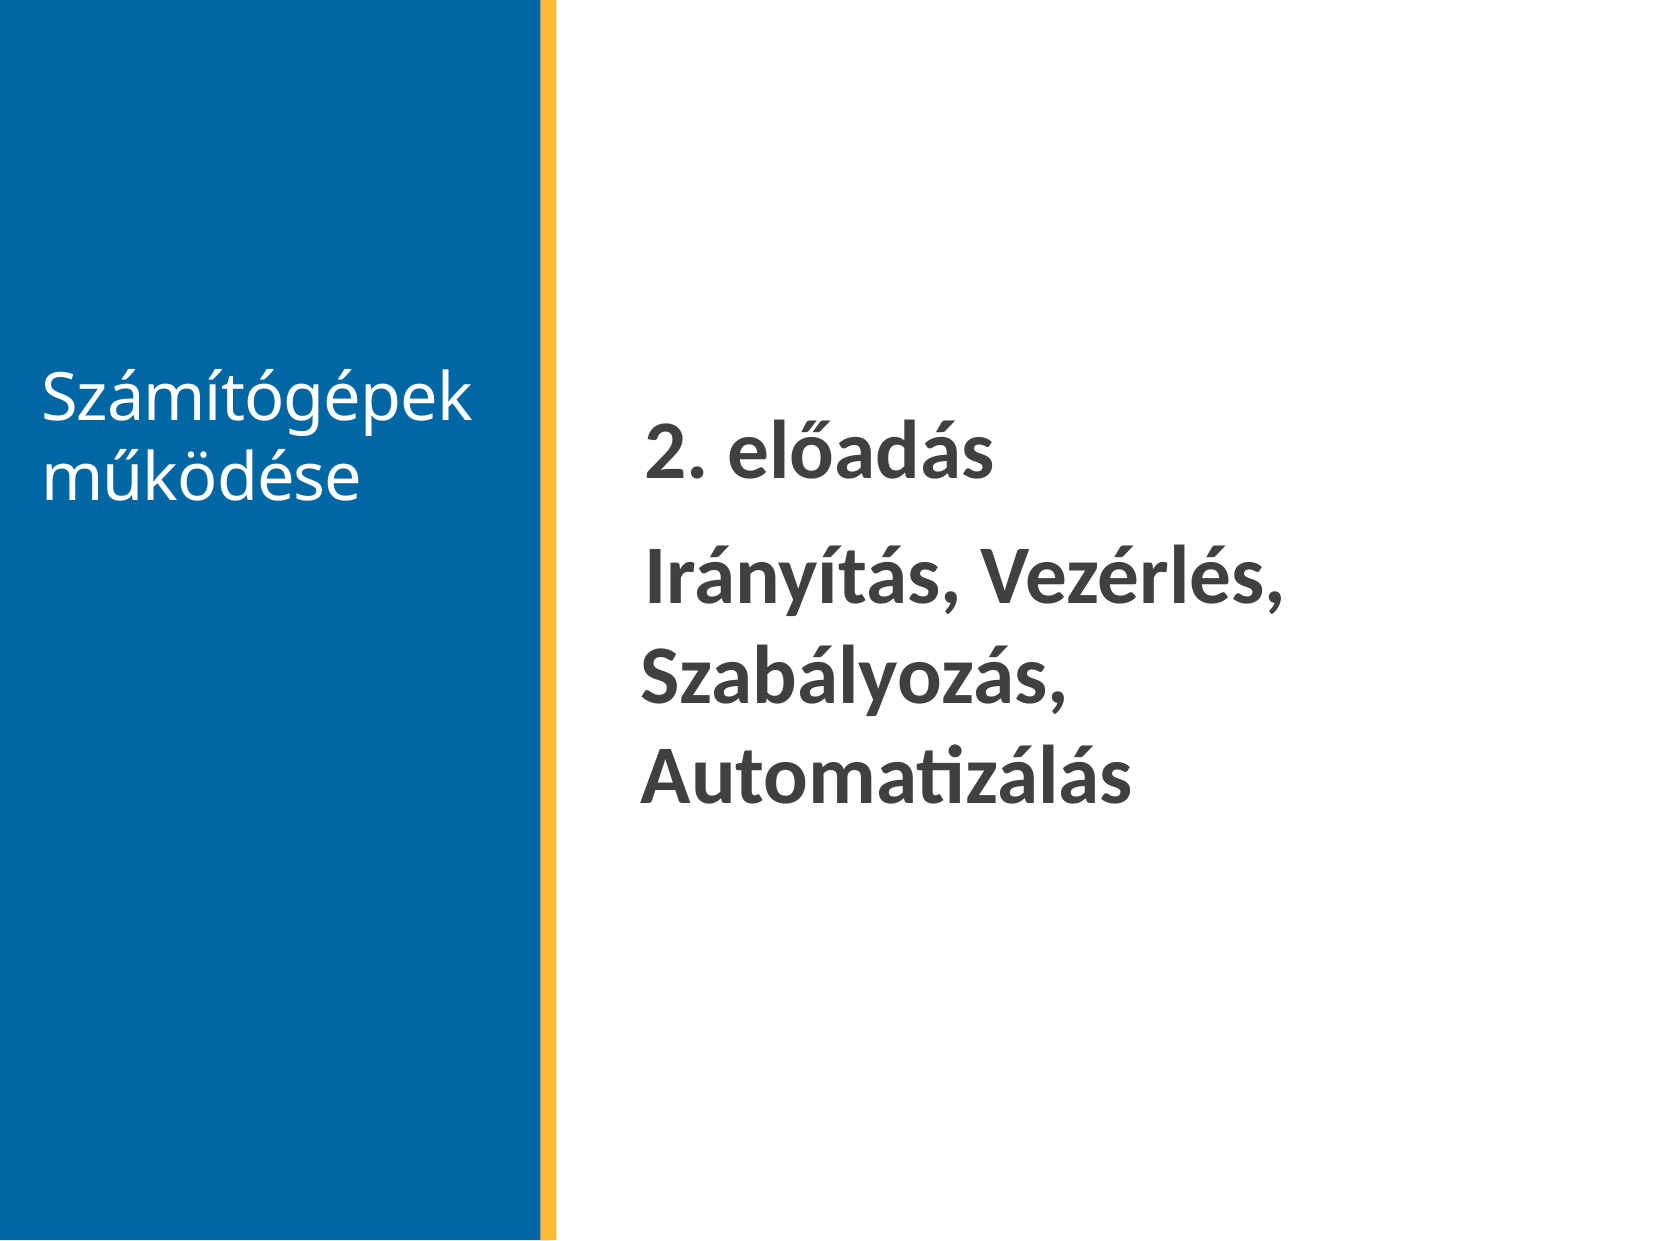

# Számítógépek működése
2. előadás
Irányítás, Vezérlés, Szabályozás, Automatizálás